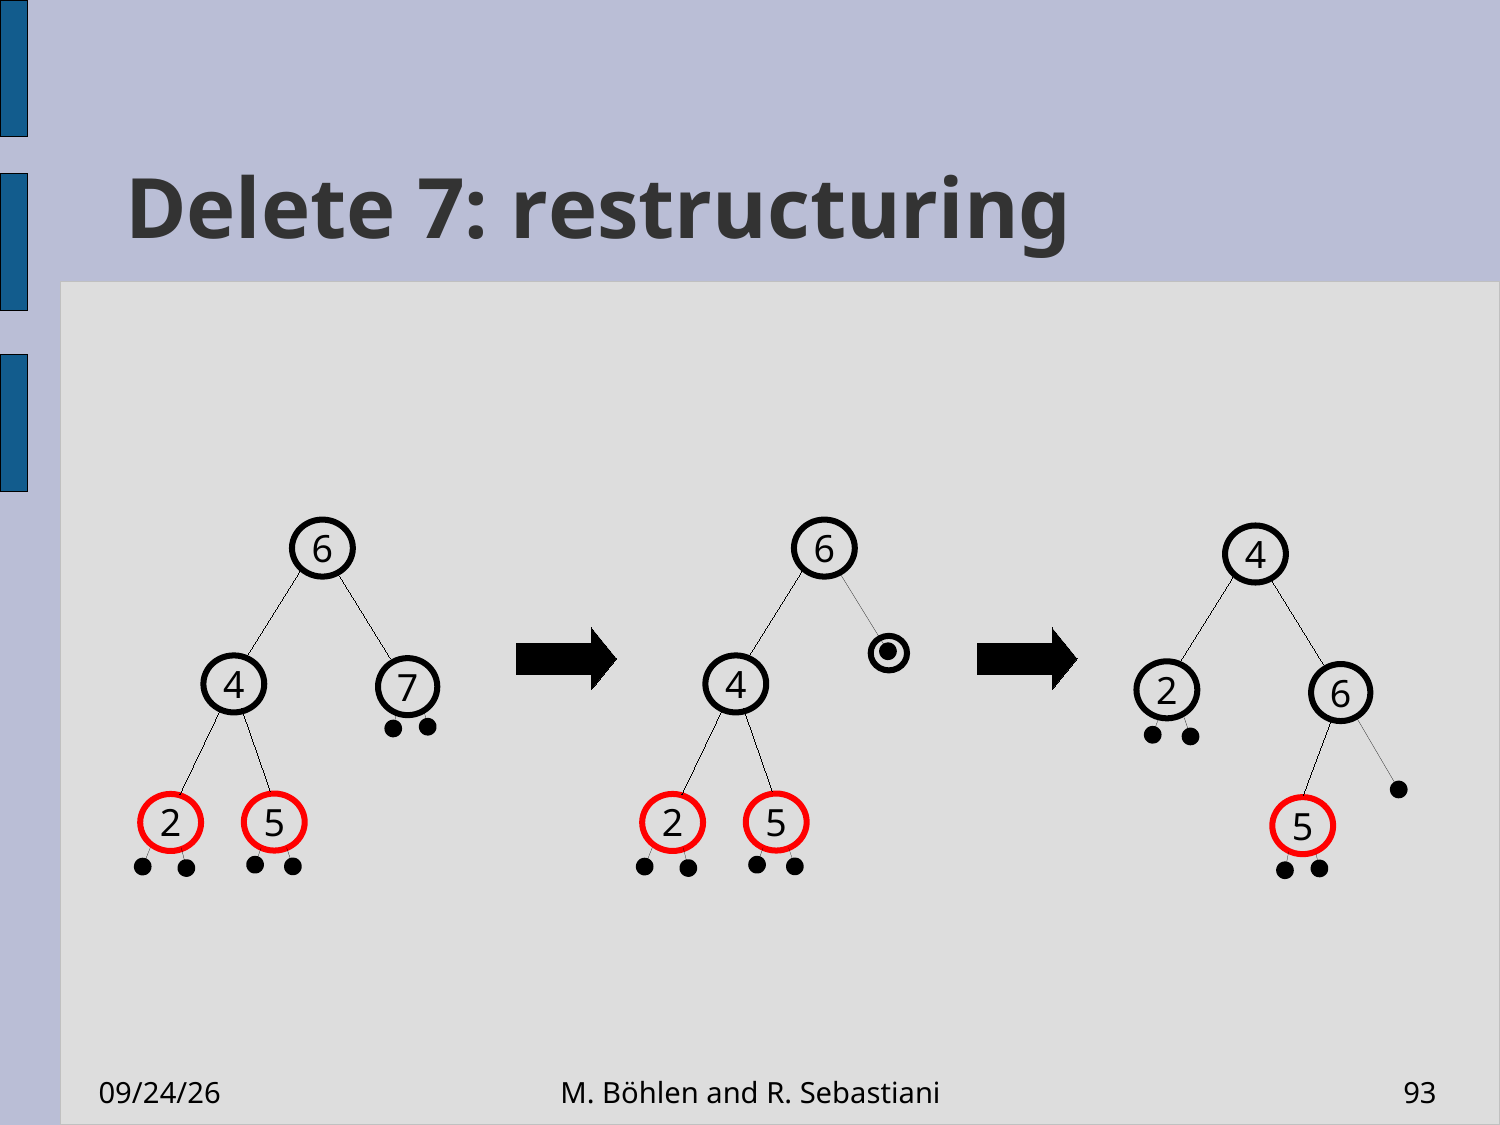

# Delete 7: restructuring
6
6
4
4
4
7
2
6
5
5
2
2
5
M. Böhlen and R. Sebastiani
93